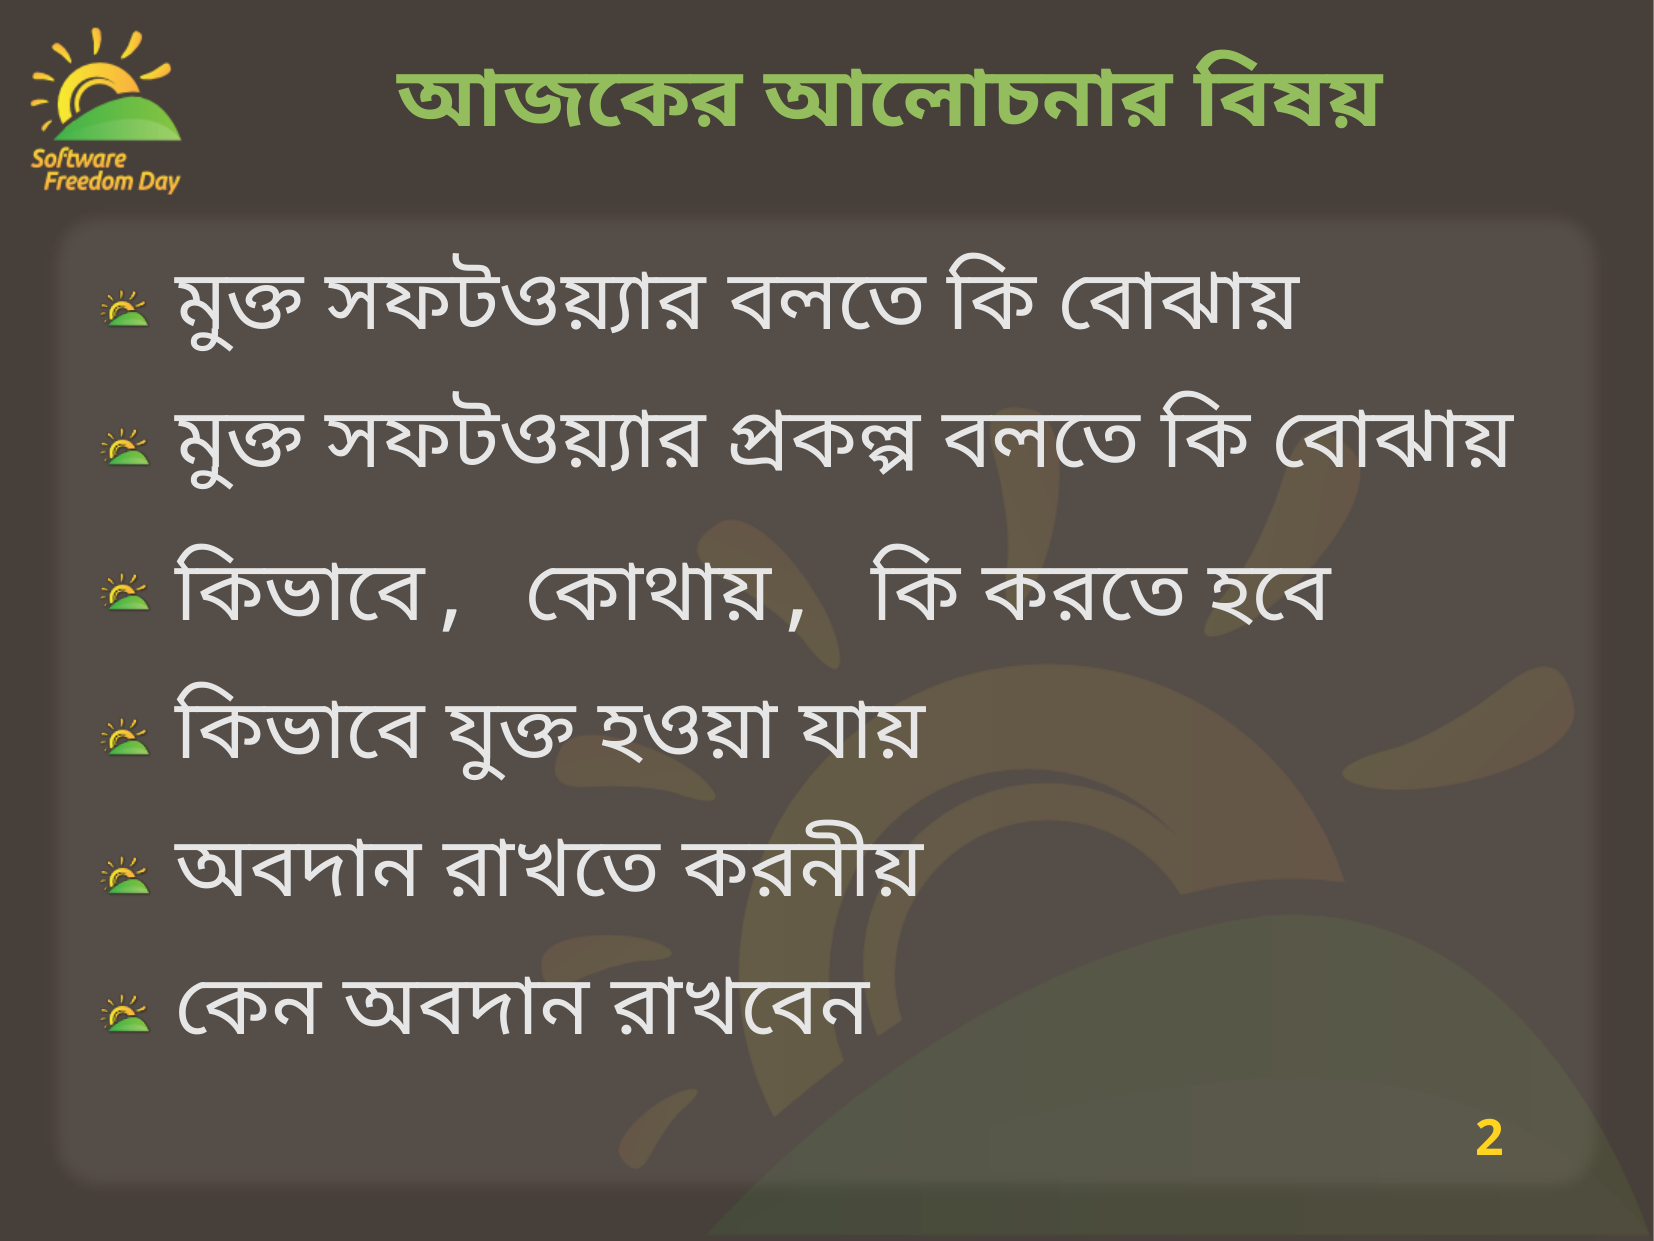

# আজকের আলোচনার বিষয়
 মুক্ত সফটওয়্যার বলতে কি বোঝায়
 মুক্ত সফটওয়্যার প্রকল্প বলতে কি বোঝায়
 কিভাবে, কোথায়, কি করতে হবে
 কিভাবে যুক্ত হওয়া যায়
 অবদান রাখতে করনীয়
 কেন অবদান রাখবেন